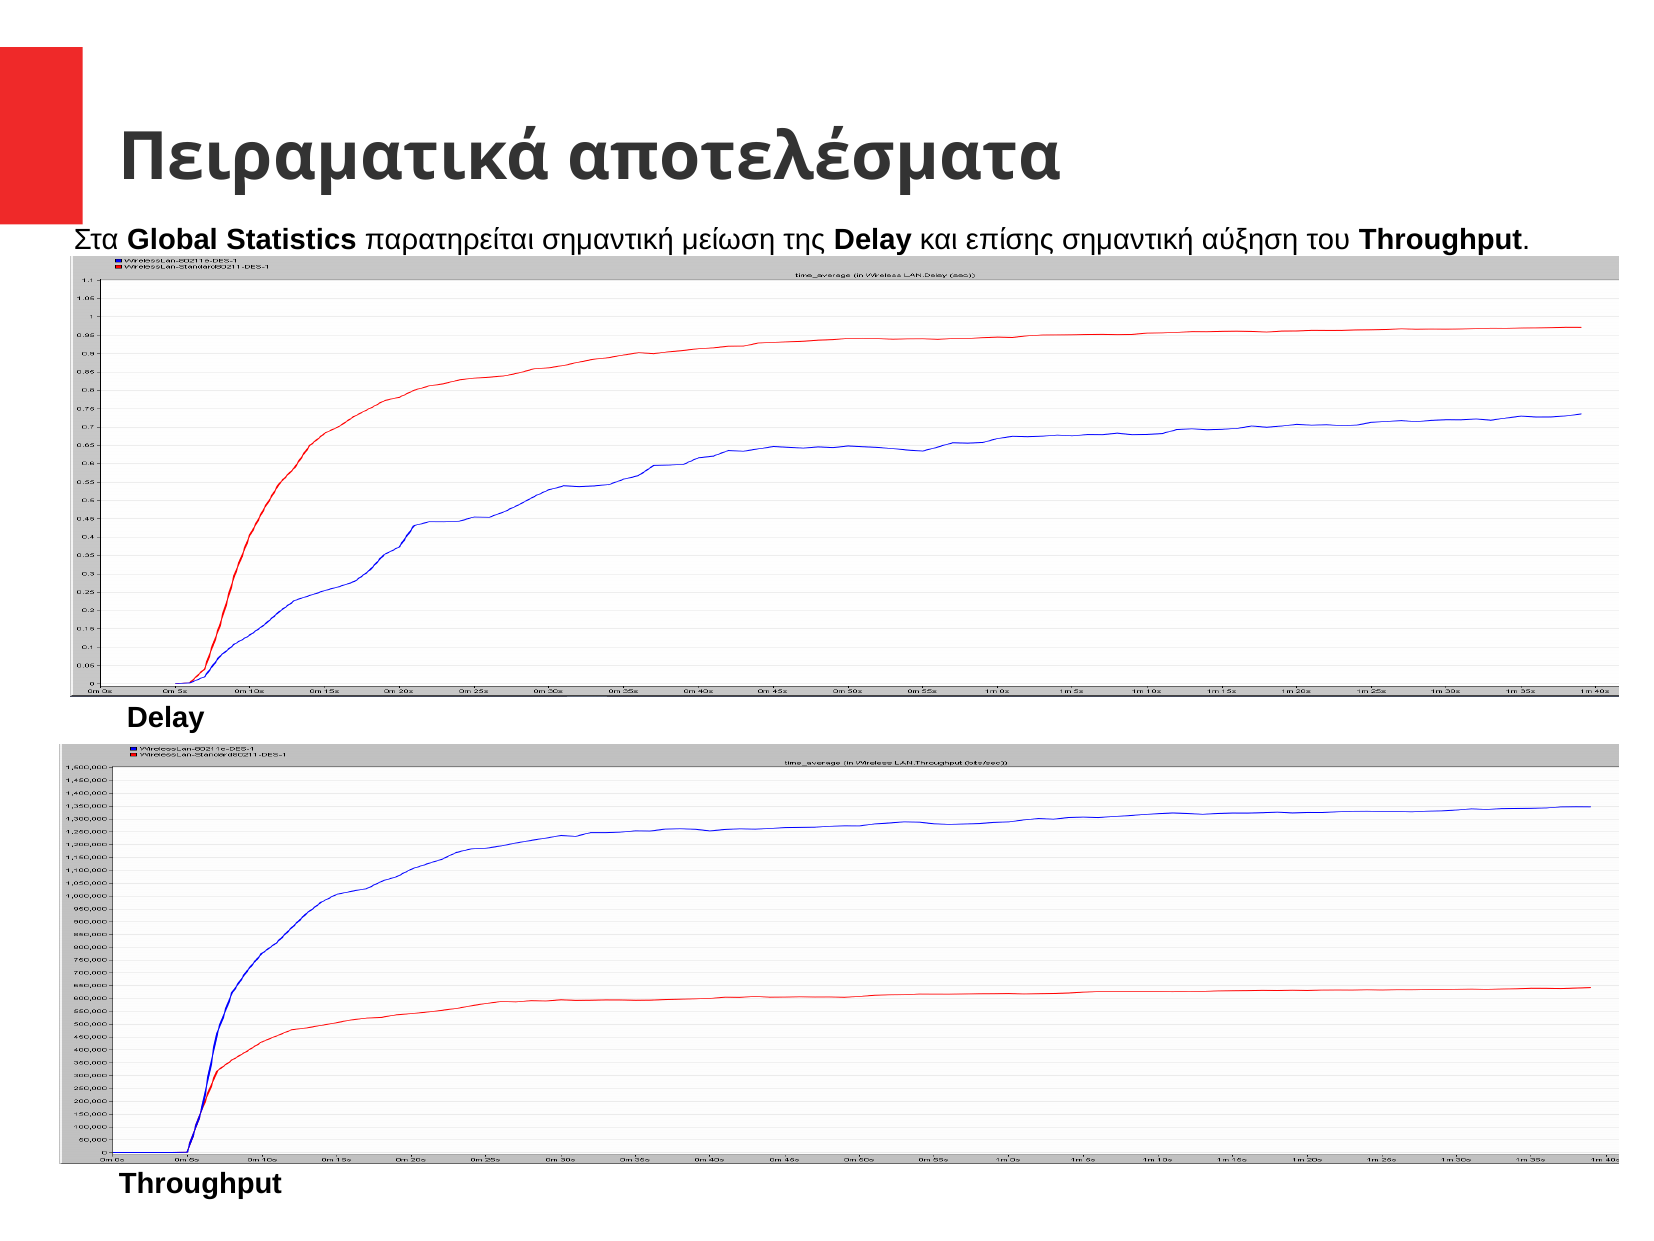

Πειραματικά αποτελέσματα
Στα Global Statistics παρατηρείται σημαντική μείωση της Delay και επίσης σημαντική αύξηση του Throughput.
Delay
Throughput